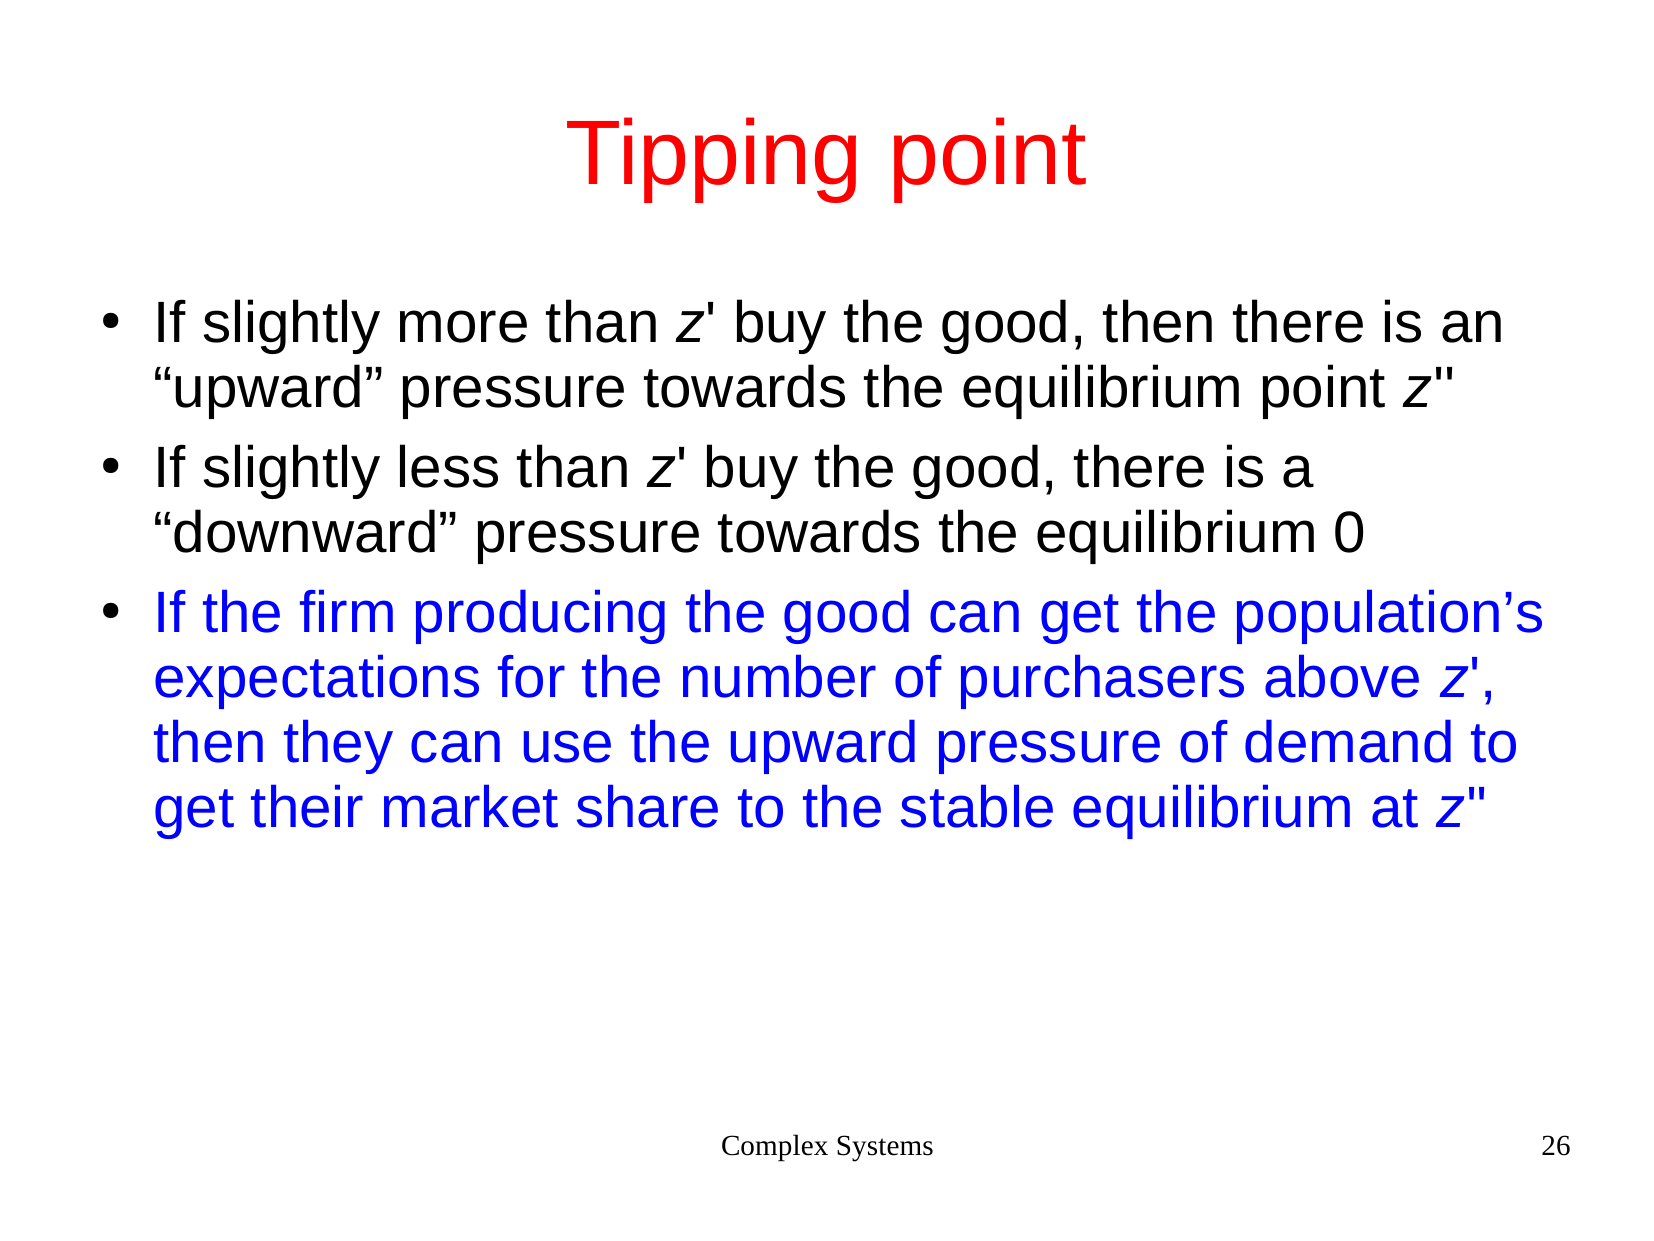

# Tipping point
If slightly more than z' buy the good, then there is an “upward” pressure towards the equilibrium point z''
If slightly less than z' buy the good, there is a “downward” pressure towards the equilibrium 0
If the firm producing the good can get the population’s expectations for the number of purchasers above z', then they can use the upward pressure of demand to get their market share to the stable equilibrium at z''
Complex Systems
26